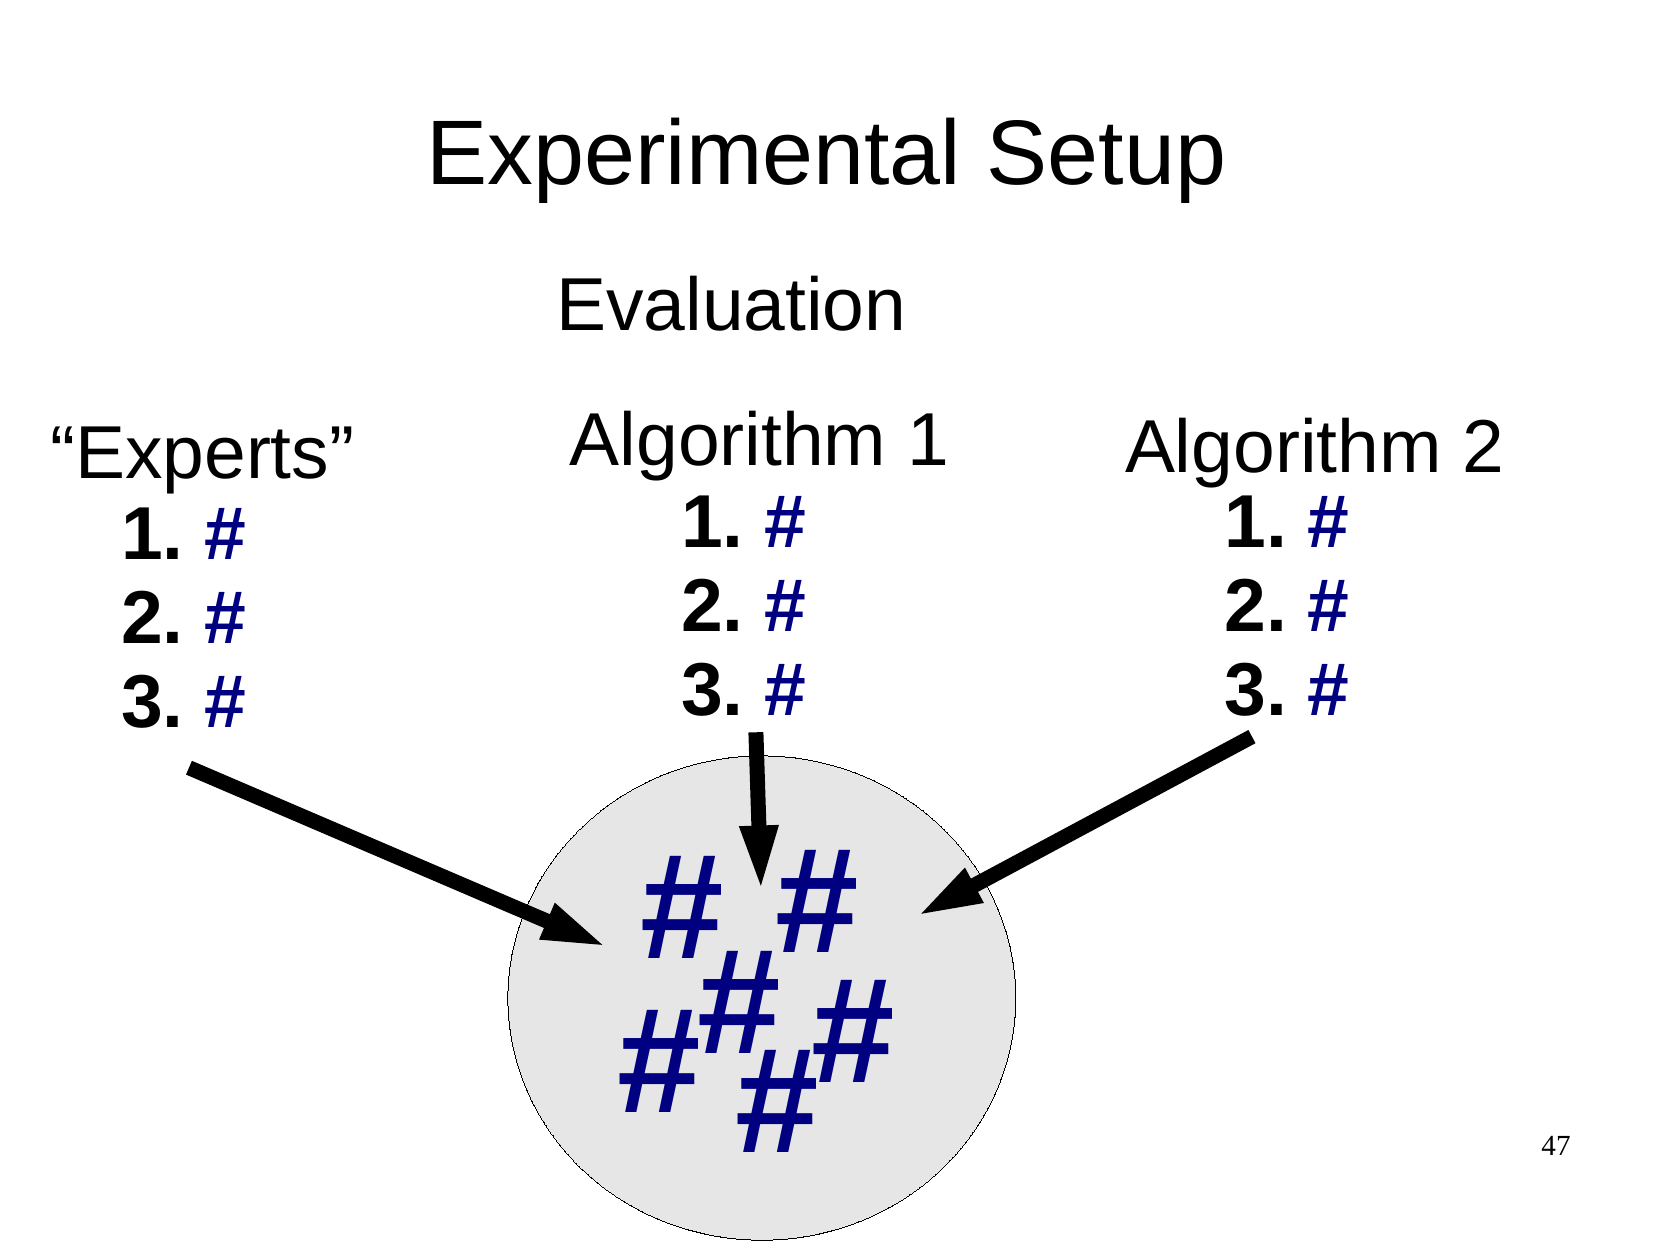

# Experimental Setup
Evaluation
Algorithm 1
Algorithm 2
“Experts”
 #
 #
 #
 #
 #
 #
 #
 #
 #
#
#
#
#
#
#
47